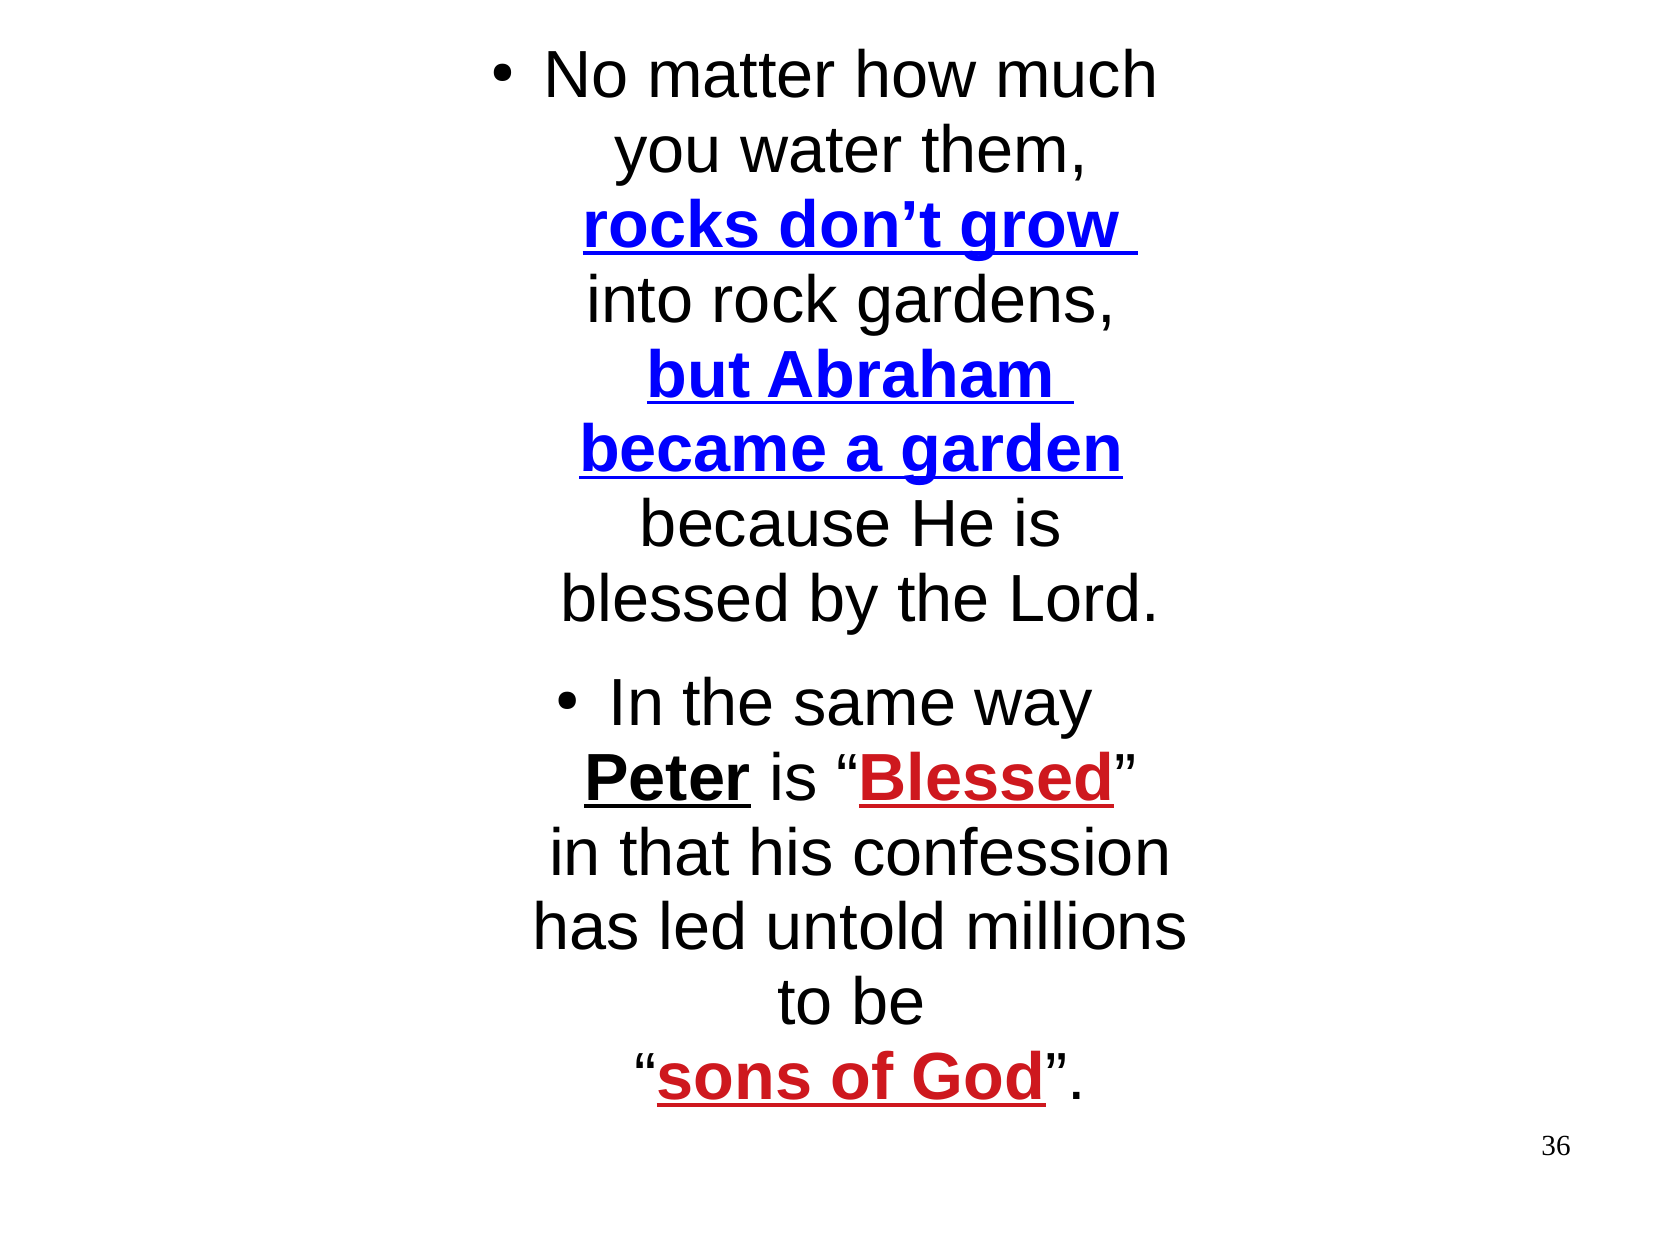

# No matter how much you water them, rocks don’t grow into rock gardens, but Abraham became a garden because He is blessed by the Lord.
In the same way
Peter is “Blessed”
in that his confession
has led untold millions
to be
“sons of God”.
36